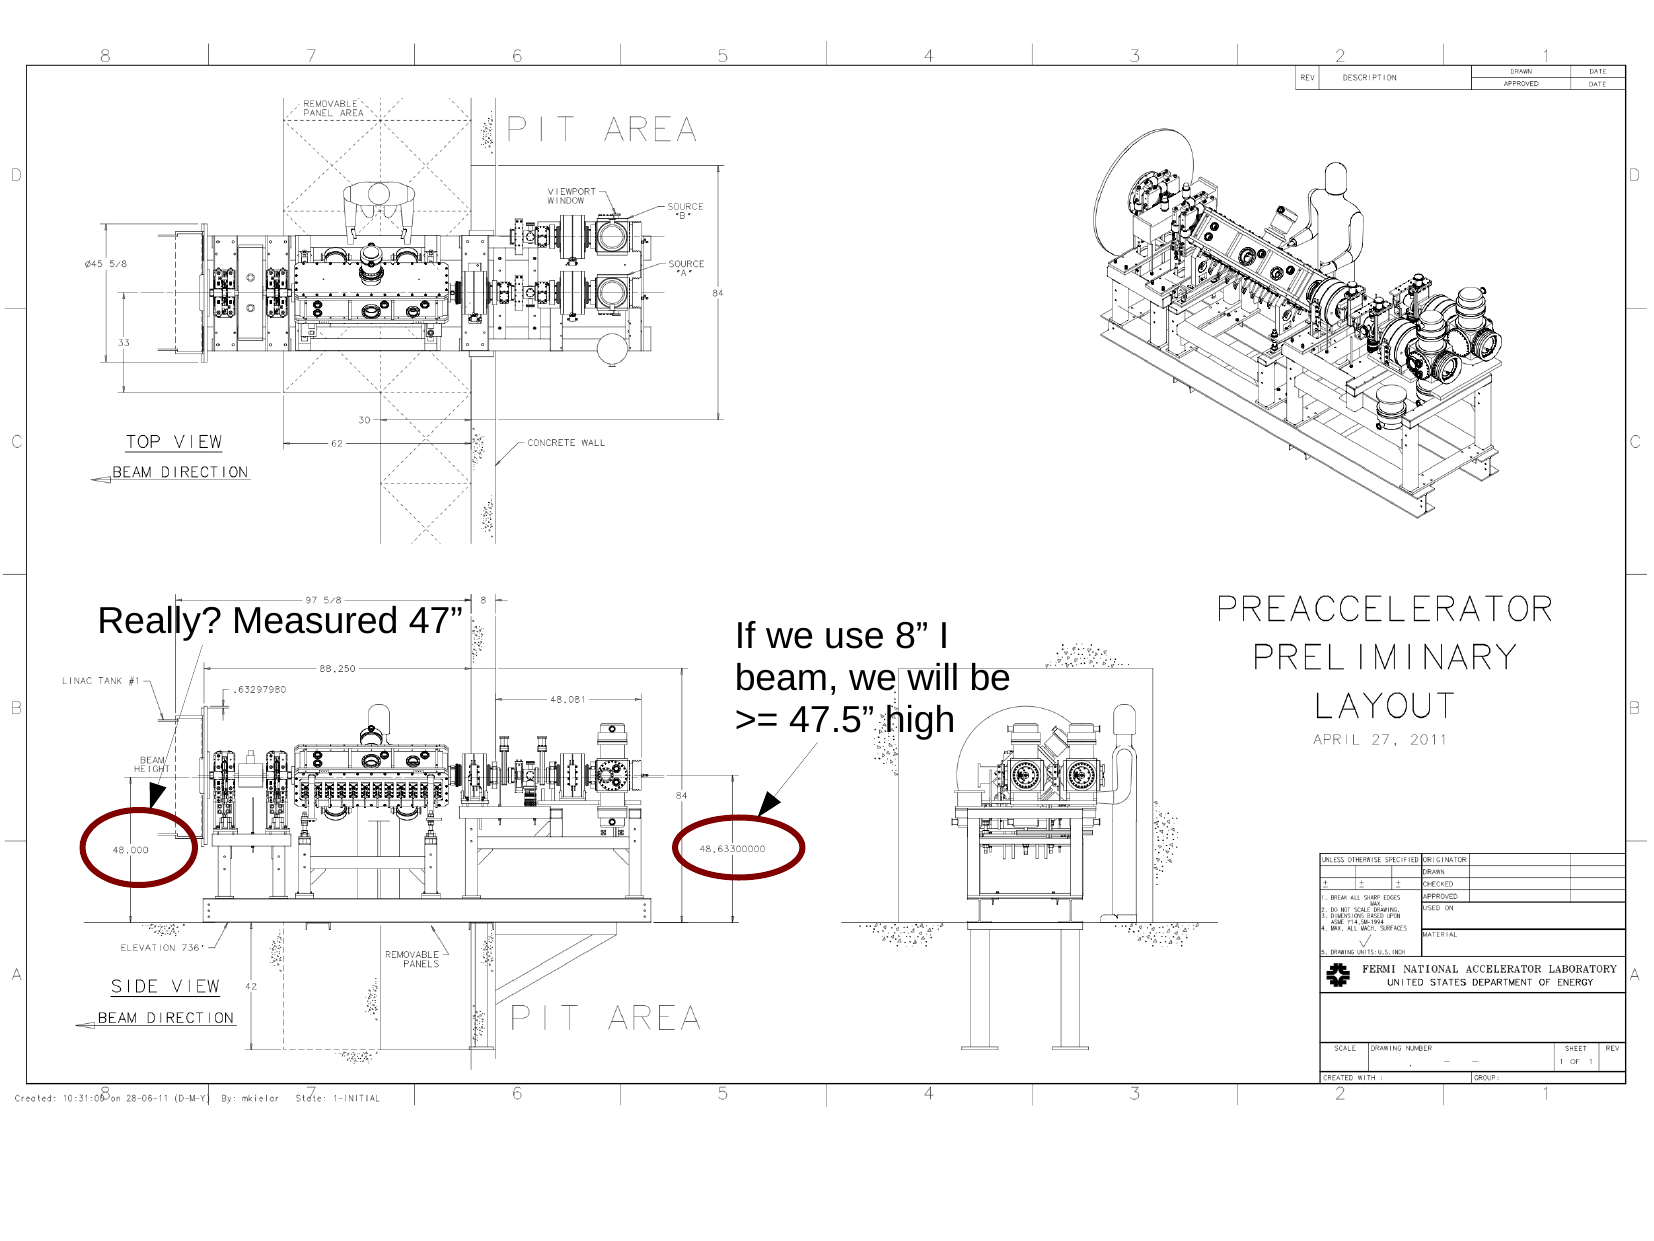

Really? Measured 47”
If we use 8” I beam, we will be >= 47.5” high